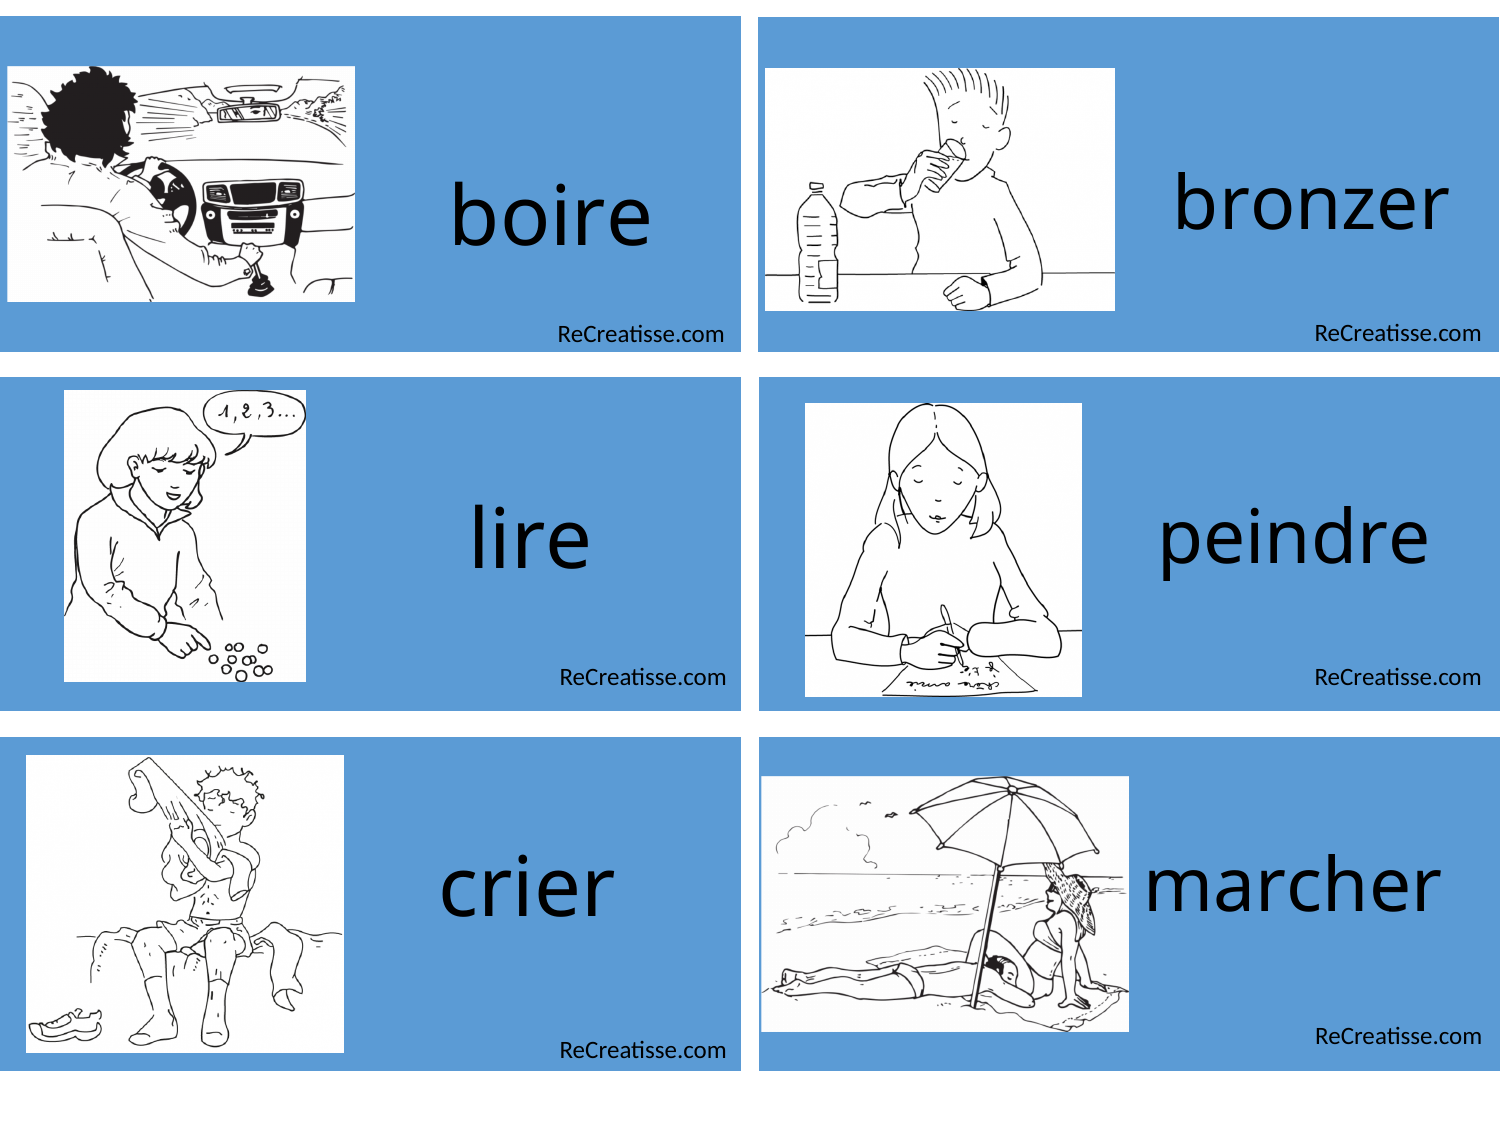

| | |
| --- | --- |
| | |
| --- | --- |
bronzer
boire
ReCreatisse.com
ReCreatisse.com
| | |
| --- | --- |
| | |
| --- | --- |
lire
peindre
ReCreatisse.com
ReCreatisse.com
| | |
| --- | --- |
| | |
| --- | --- |
crier
marcher
ReCreatisse.com
ReCreatisse.com